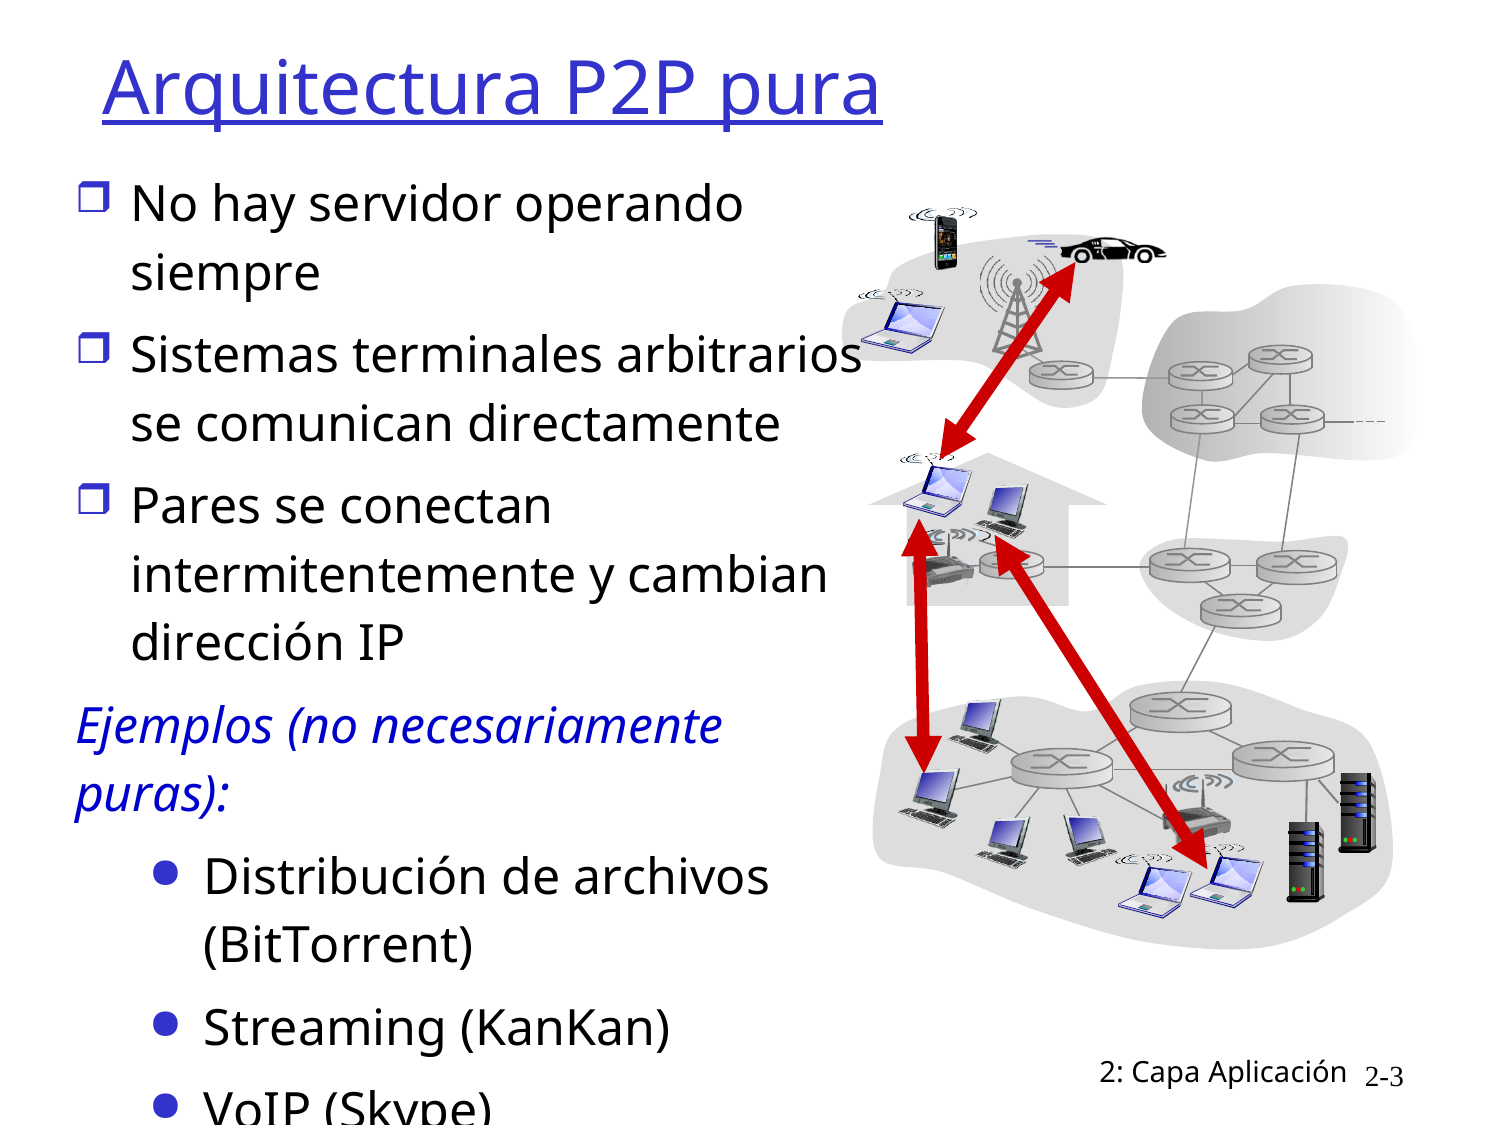

# Arquitectura P2P pura
No hay servidor operando siempre
Sistemas terminales arbitrarios se comunican directamente
Pares se conectan intermitentemente y cambian dirección IP
Ejemplos (no necesariamente puras):
Distribución de archivos (BitTorrent)
Streaming (KanKan)
VoIP (Skype)